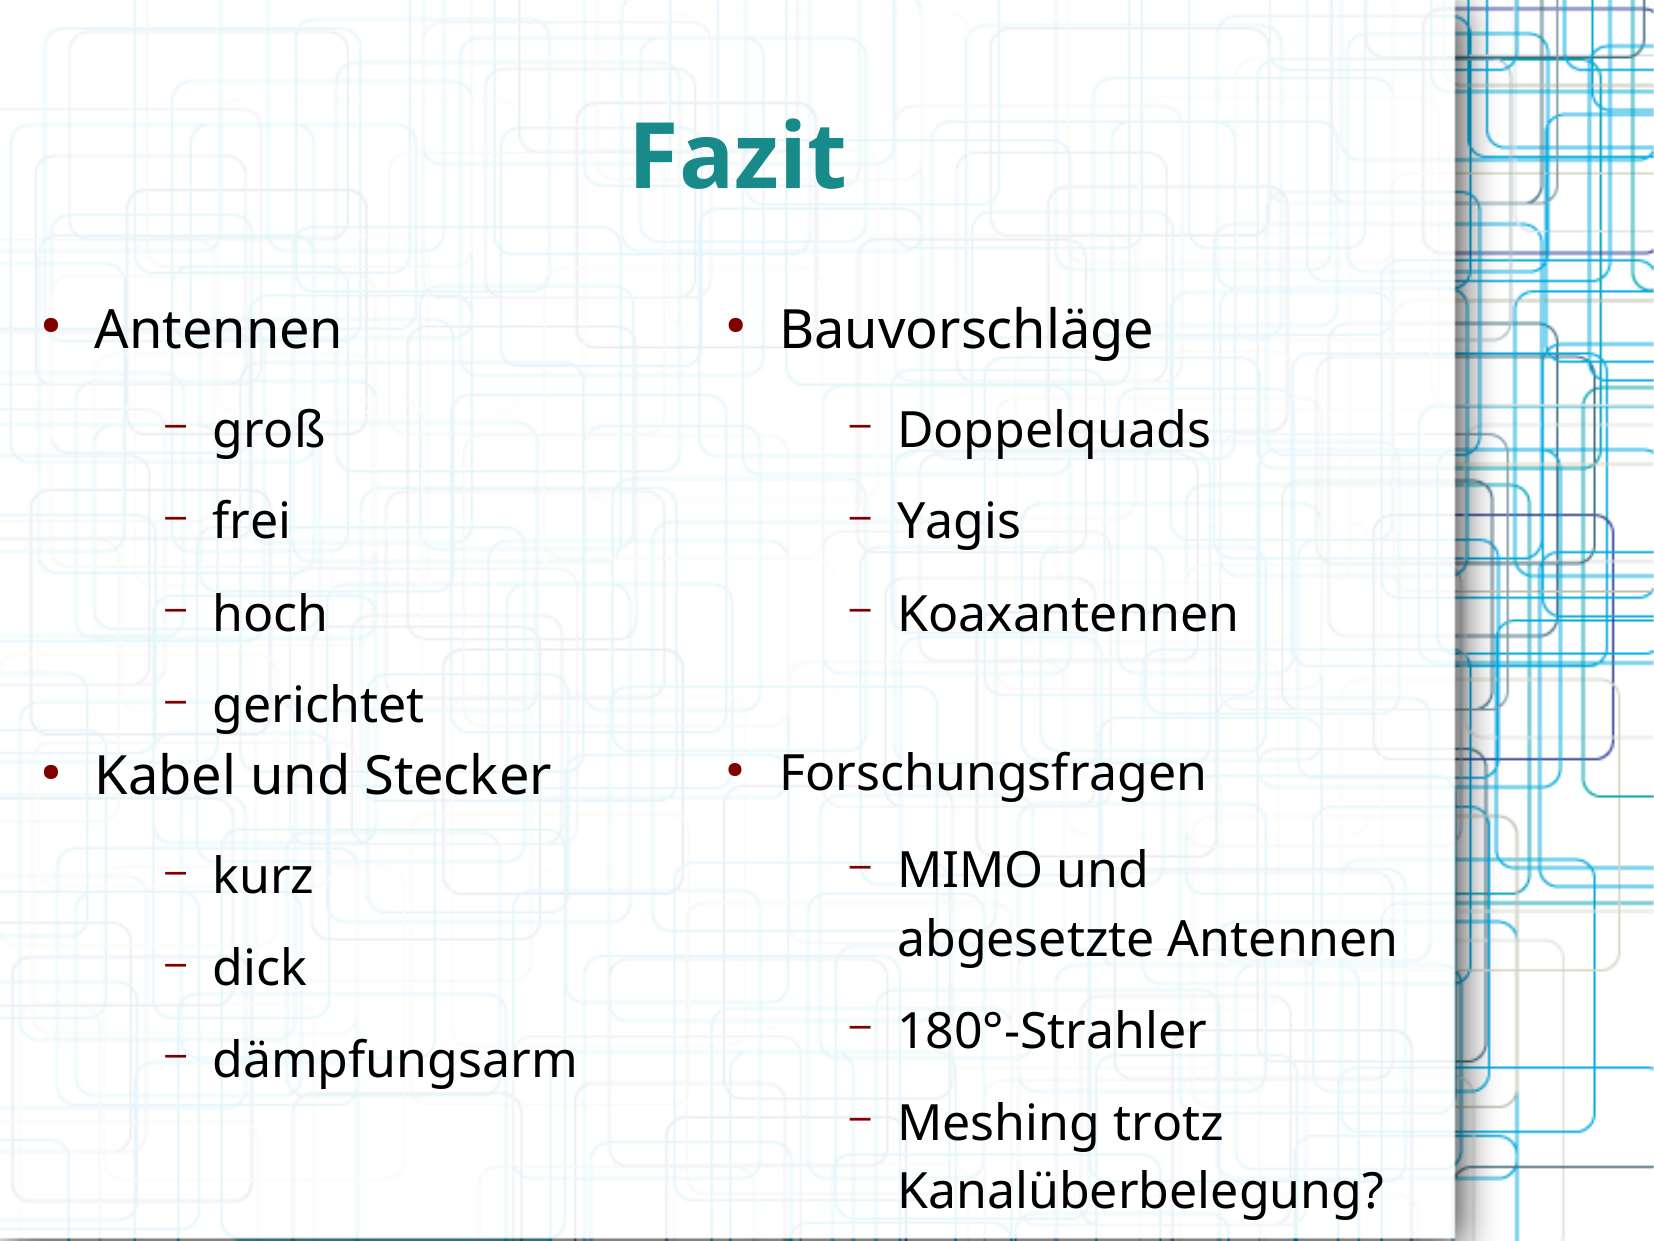

# Fazit
Antennen
groß
frei
hoch
gerichtet
Bauvorschläge
Doppelquads
Yagis
Koaxantennen
Kabel und Stecker
kurz
dick
dämpfungsarm
Forschungsfragen
MIMO und abgesetzte Antennen
180°-Strahler
Meshing trotz Kanalüberbelegung?